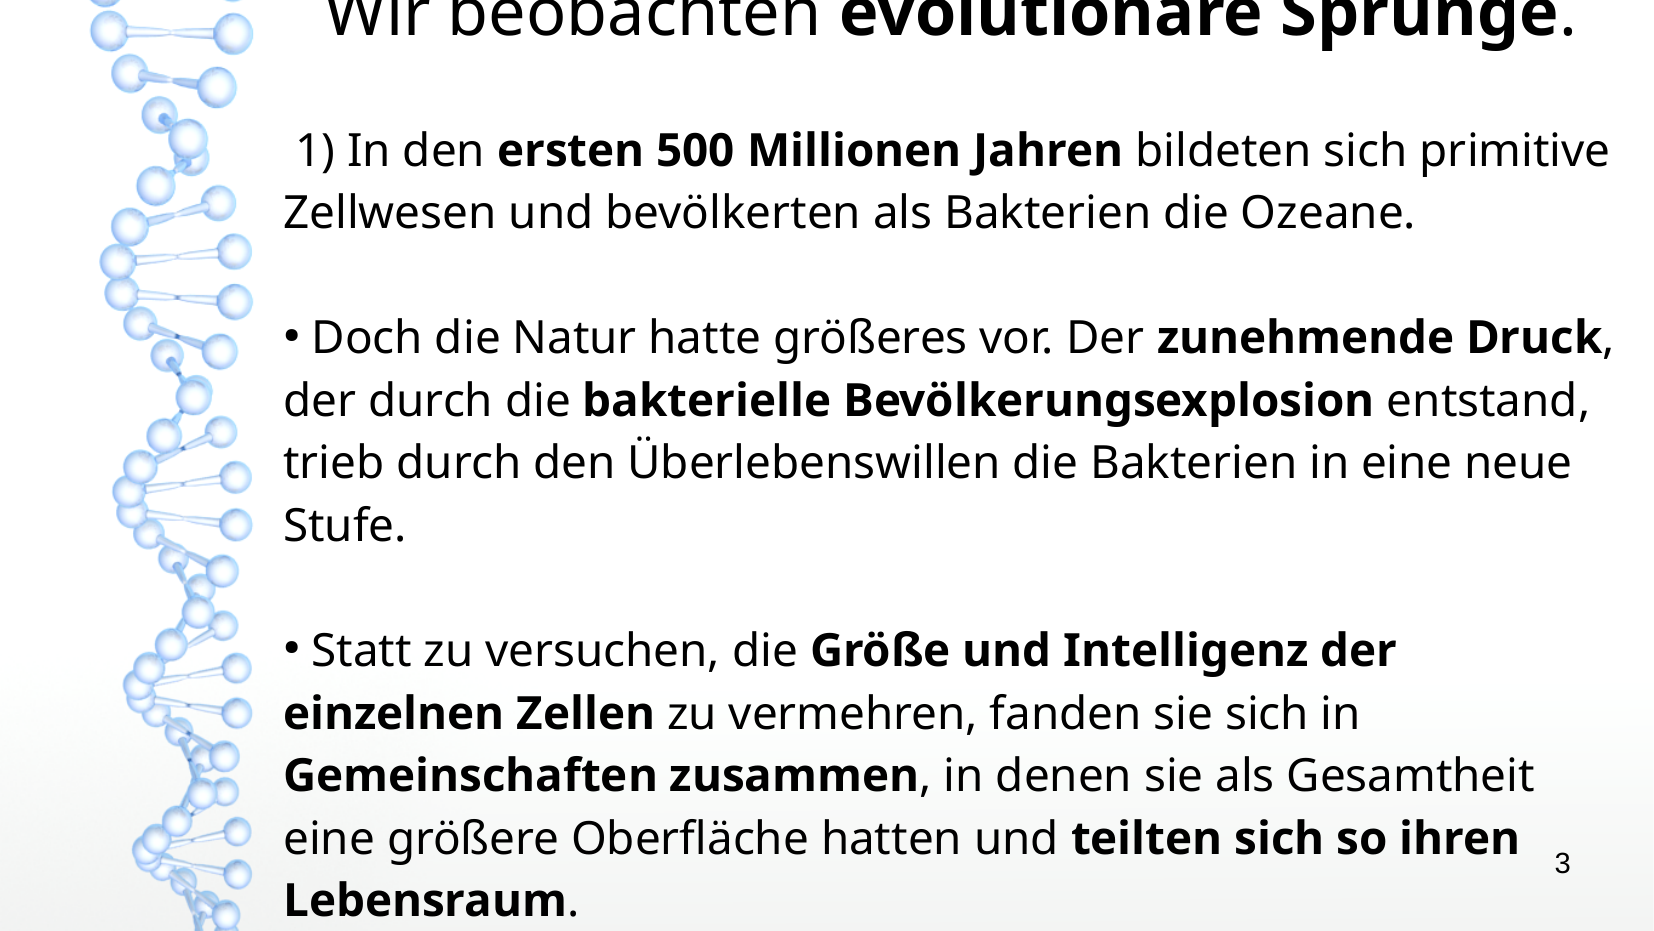

# Wir beobachten evolutionäre Sprünge.
 1) In den ersten 500 Millionen Jahren bildeten sich primitive Zellwesen und bevölkerten als Bakterien die Ozeane.
 Doch die Natur hatte größeres vor. Der zunehmende Druck, der durch die bakterielle Bevölkerungsexplosion entstand, trieb durch den Überlebenswillen die Bakterien in eine neue Stufe.
 Statt zu versuchen, die Größe und Intelligenz der einzelnen Zellen zu vermehren, fanden sie sich in Gemeinschaften zusammen, in denen sie als Gesamtheit eine größere Oberfläche hatten und teilten sich so ihren Lebensraum.
3